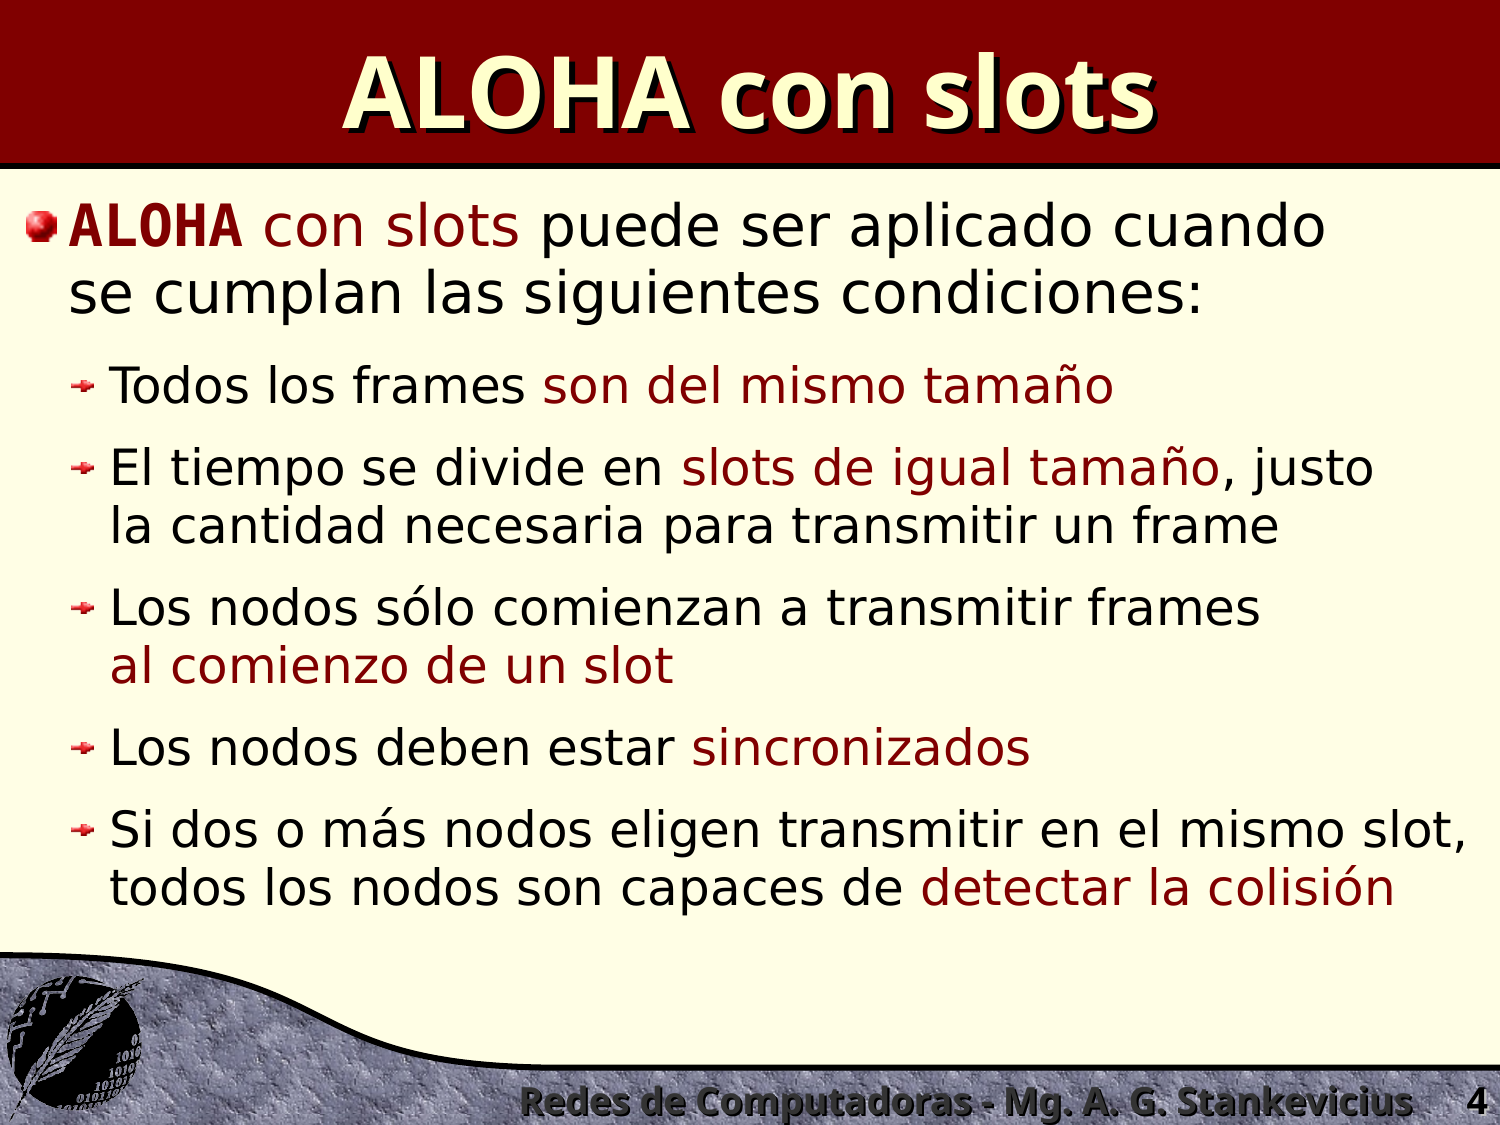

# ALOHA con slots
ALOHA con slots puede ser aplicado cuando
se cumplan las siguientes condiciones:
Todos los frames son del mismo tamaño
El tiempo se divide en slots de igual tamaño, justo
la cantidad necesaria para transmitir un frame
Los nodos sólo comienzan a transmitir frames
al comienzo de un slot
Los nodos deben estar sincronizados
Si dos o más nodos eligen transmitir en el mismo slot, todos los nodos son capaces de detectar la colisión
4